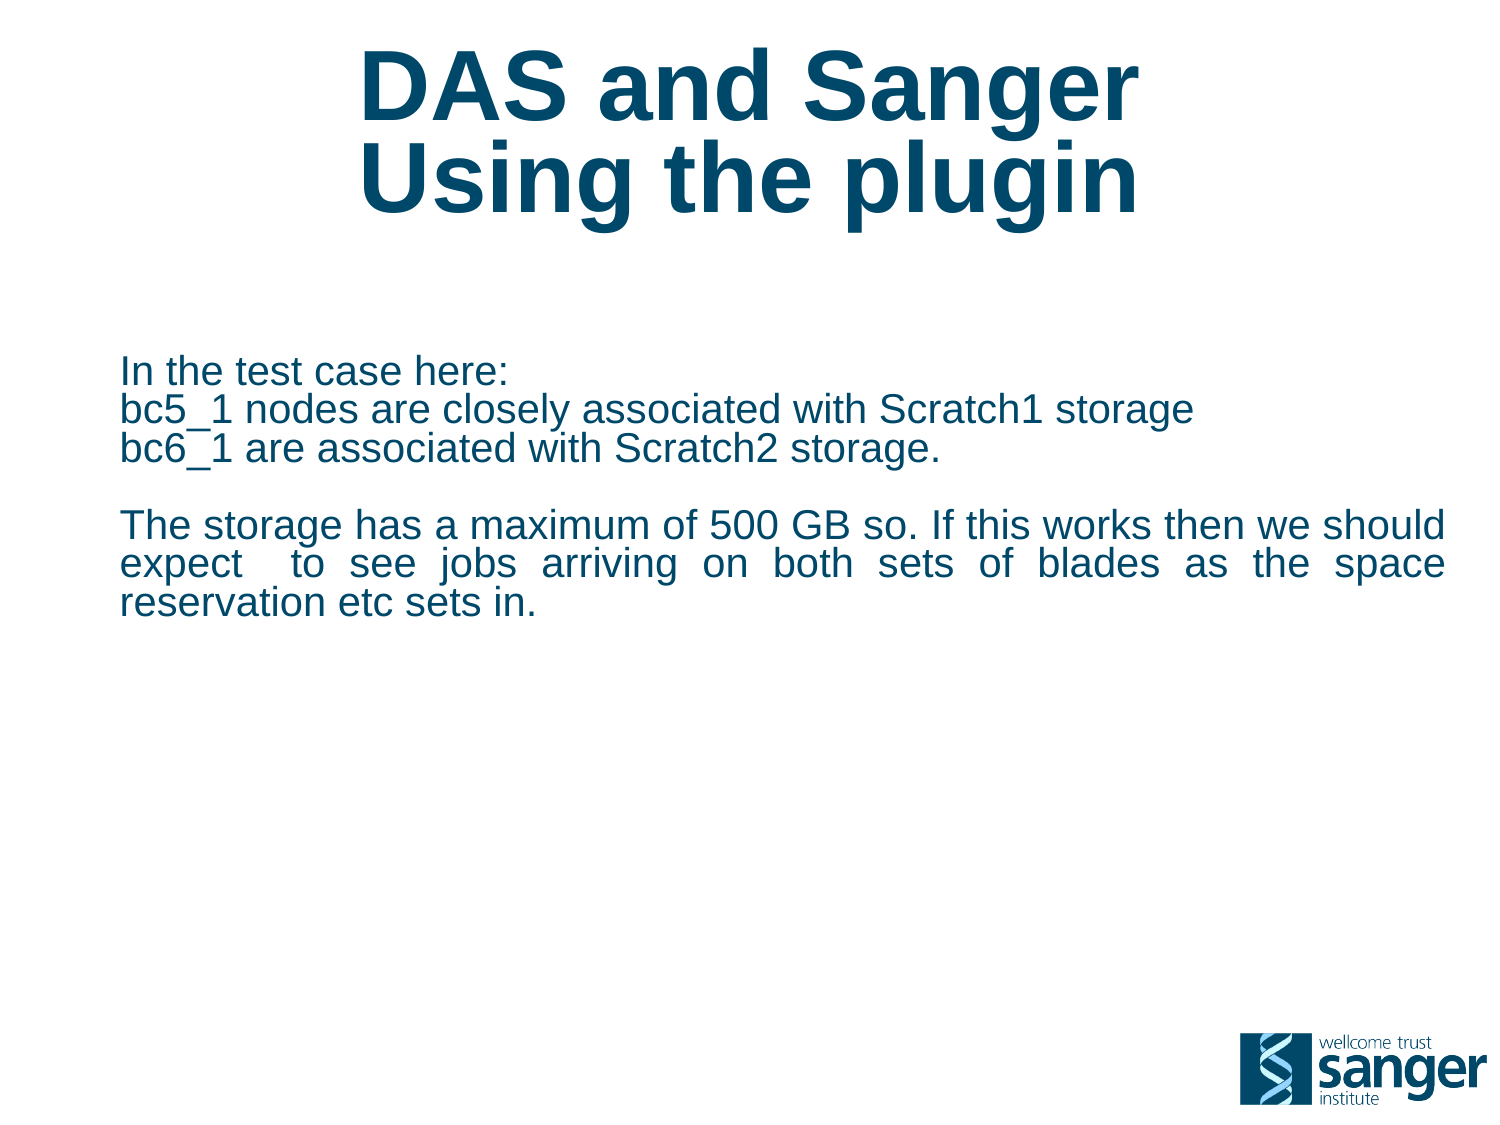

# DAS and Sanger Using the plugin
In the test case here:
bc5_1 nodes are closely associated with Scratch1 storage
bc6_1 are associated with Scratch2 storage.
The storage has a maximum of 500 GB so. If this works then we should expect to see jobs arriving on both sets of blades as the space reservation etc sets in.